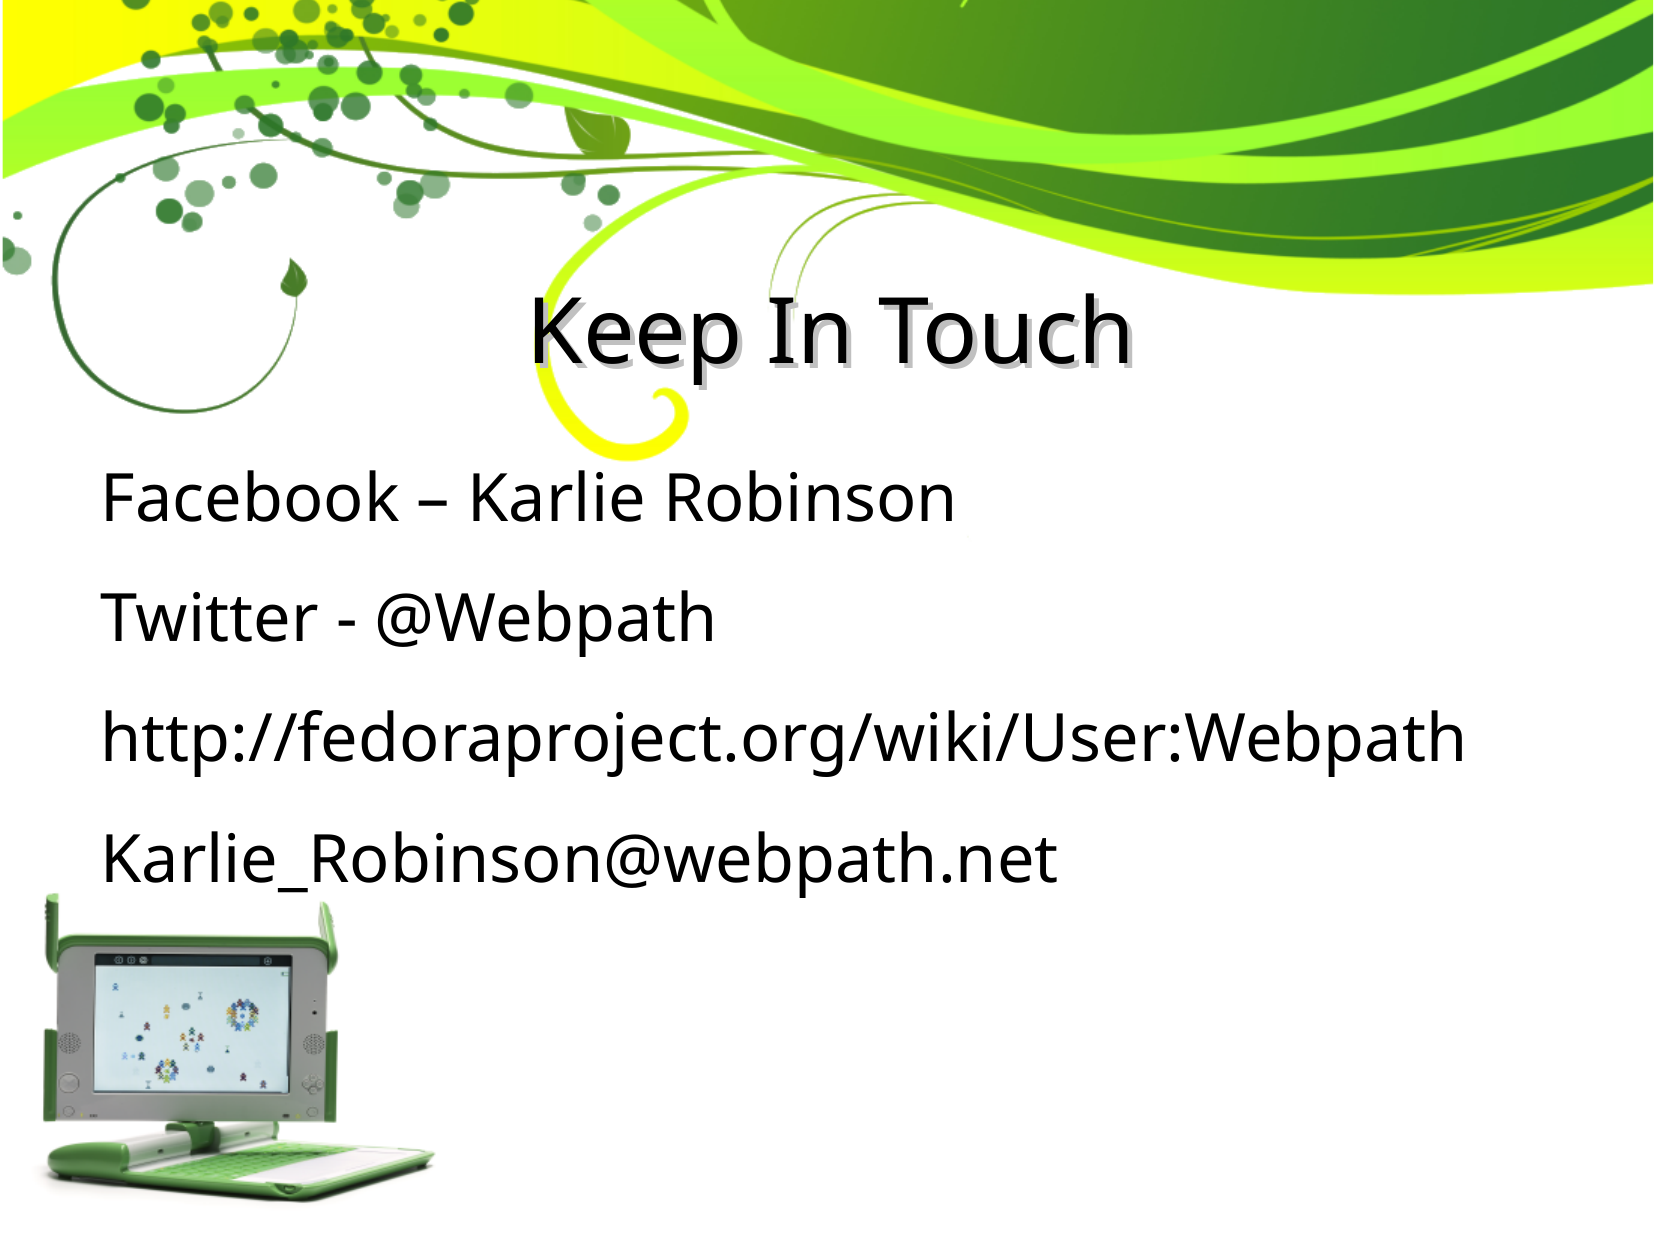

# Keep In Touch
Facebook – Karlie Robinson
Twitter - @Webpath
http://fedoraproject.org/wiki/User:Webpath
Karlie_Robinson@webpath.net